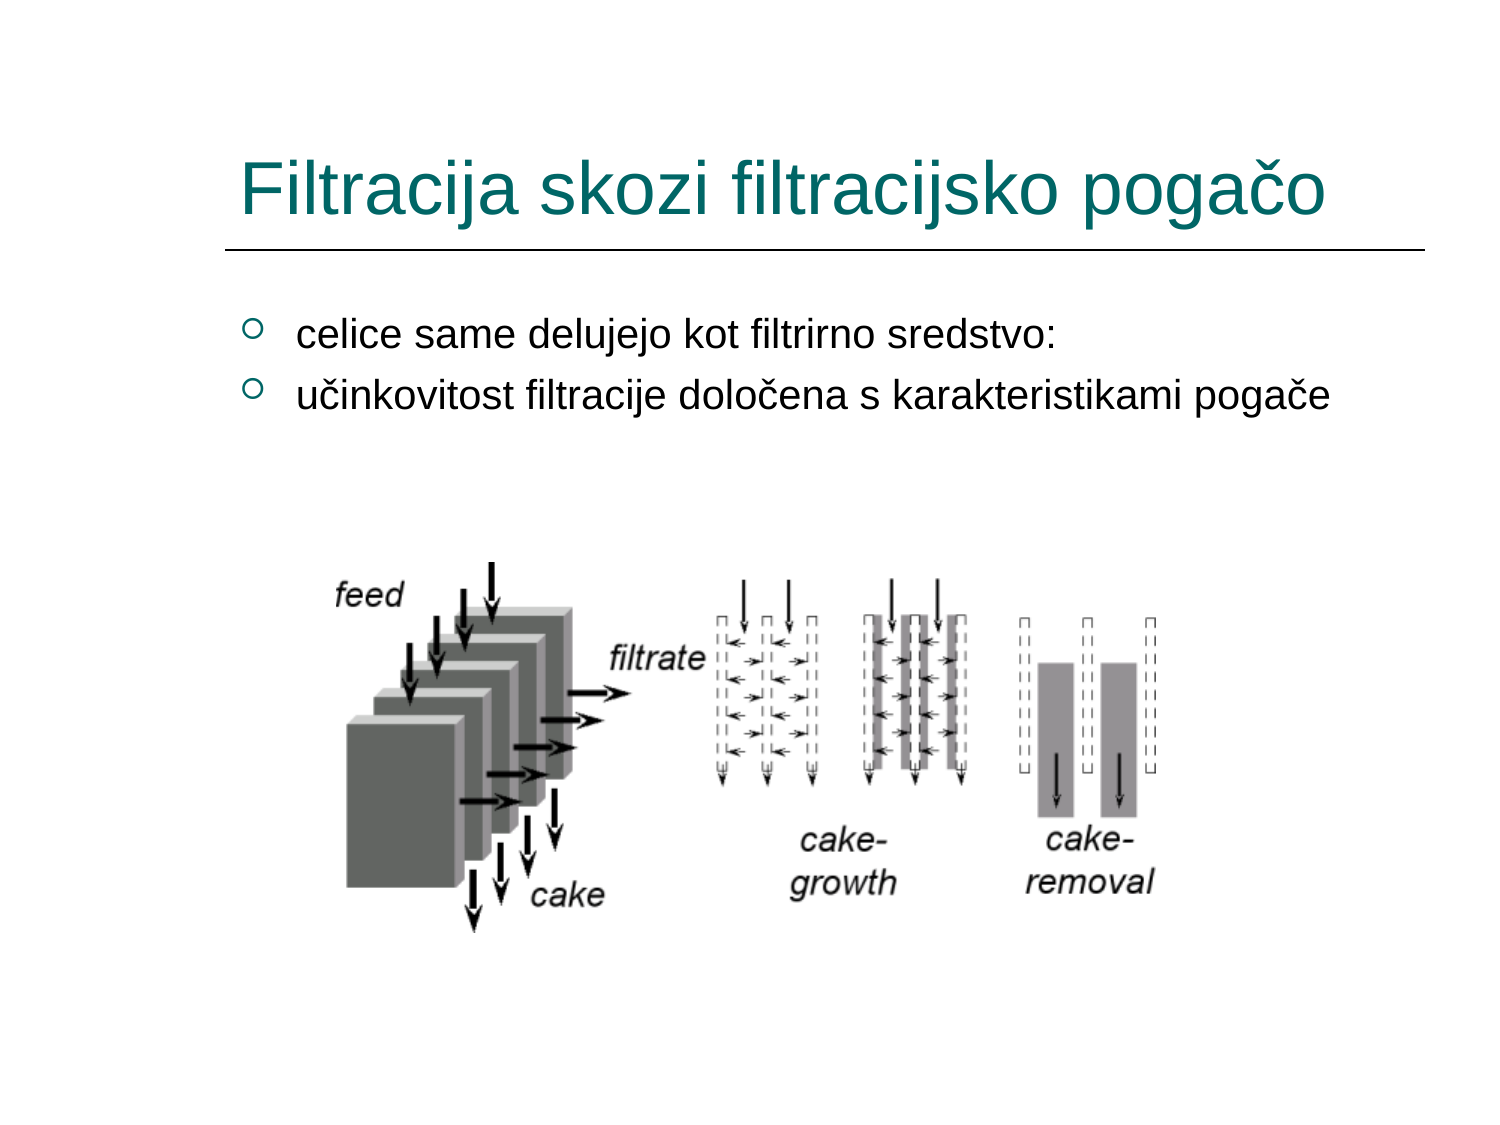

# Filtracija skozi filtracijsko pogačo
celice same delujejo kot filtrirno sredstvo:
učinkovitost filtracije določena s karakteristikami pogače